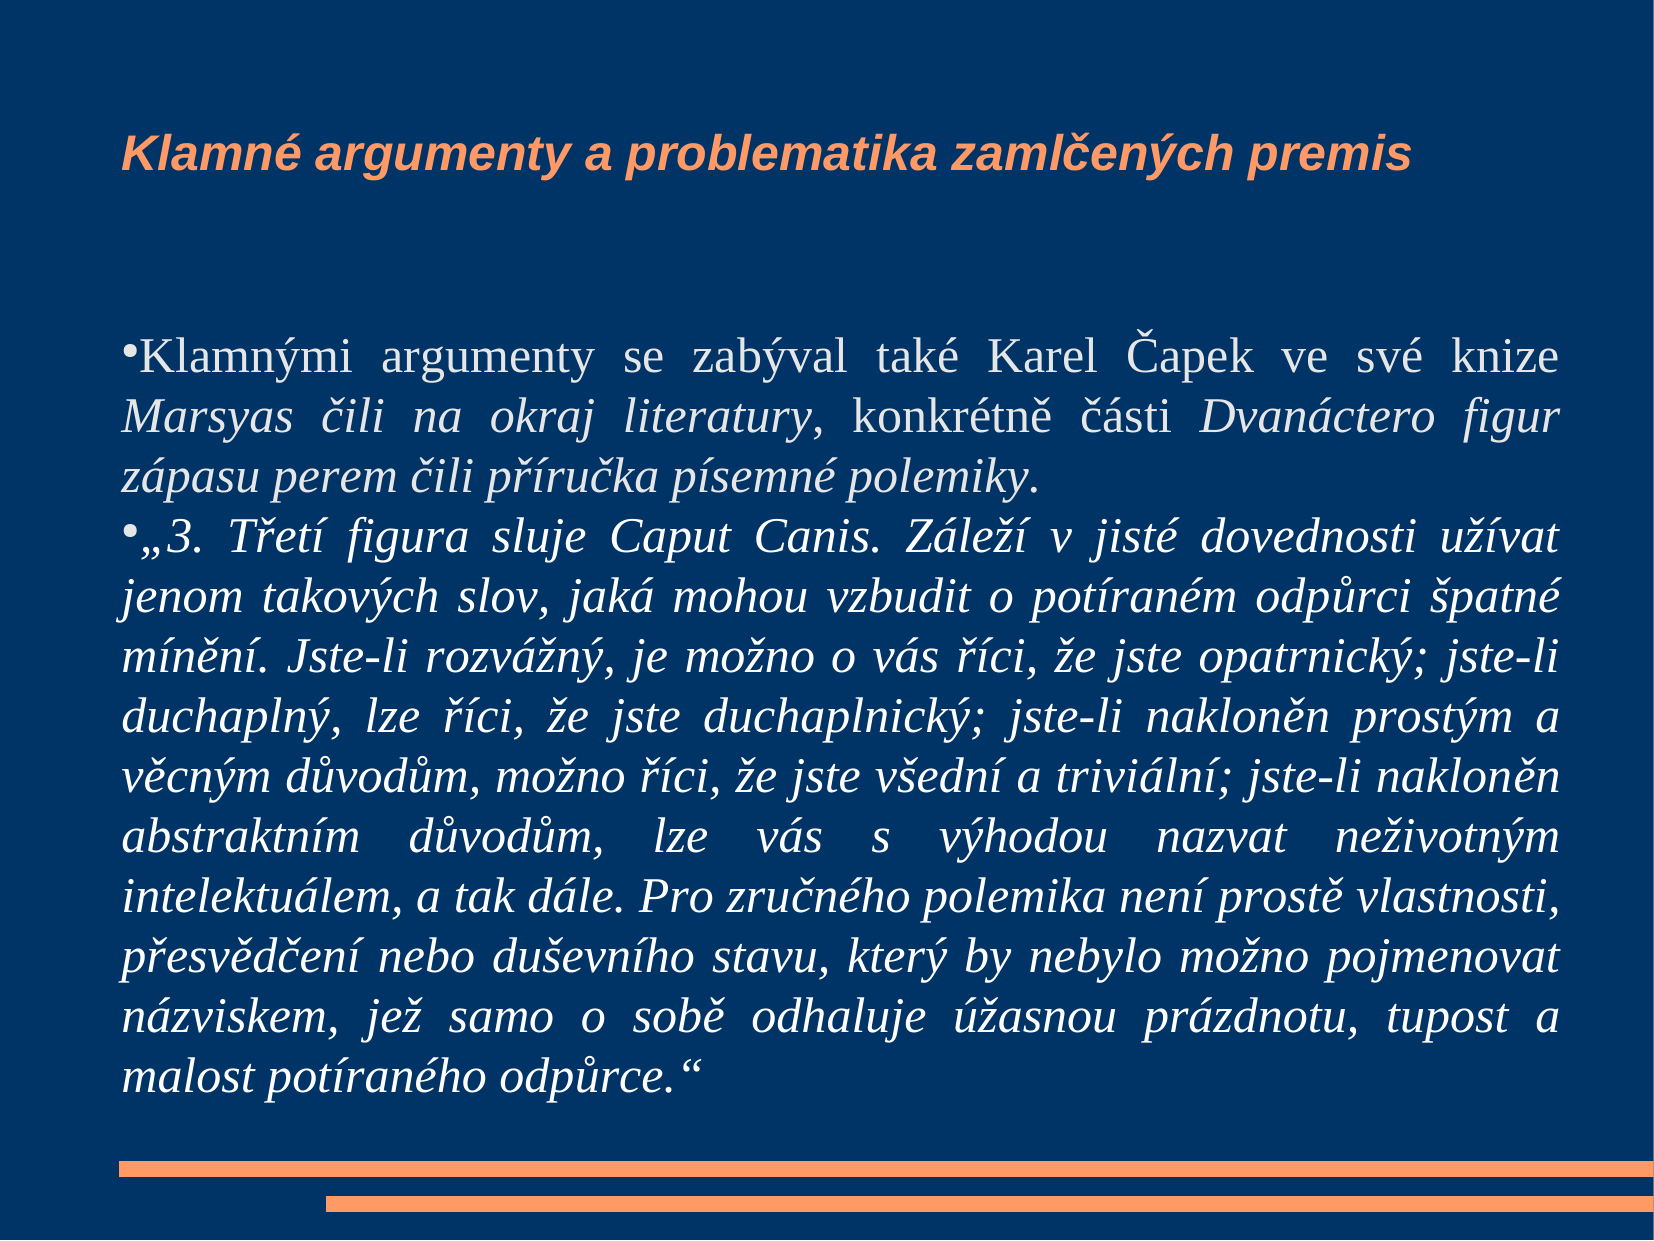

# Klamné argumenty a problematika zamlčených premis
Klamnými argumenty se zabýval také Karel Čapek ve své knize Marsyas čili na okraj literatury, konkrétně části Dvanáctero figur zápasu perem čili příručka písemné polemiky.
„3. Třetí figura sluje Caput Canis. Záleží v jisté dovednosti užívat jenom takových slov, jaká mohou vzbudit o potíraném odpůrci špatné mínění. Jste-li rozvážný, je možno o vás říci, že jste opatrnický; jste-li duchaplný, lze říci, že jste duchaplnický; jste-li nakloněn prostým a věcným důvodům, možno říci, že jste všední a triviální; jste-li nakloněn abstraktním důvodům, lze vás s výhodou nazvat neživotným intelektuálem, a tak dále. Pro zručného polemika není prostě vlastnosti, přesvědčení nebo duševního stavu, který by nebylo možno pojmenovat názviskem, jež samo o sobě odhaluje úžasnou prázdnotu, tupost a malost potíraného odpůrce.“